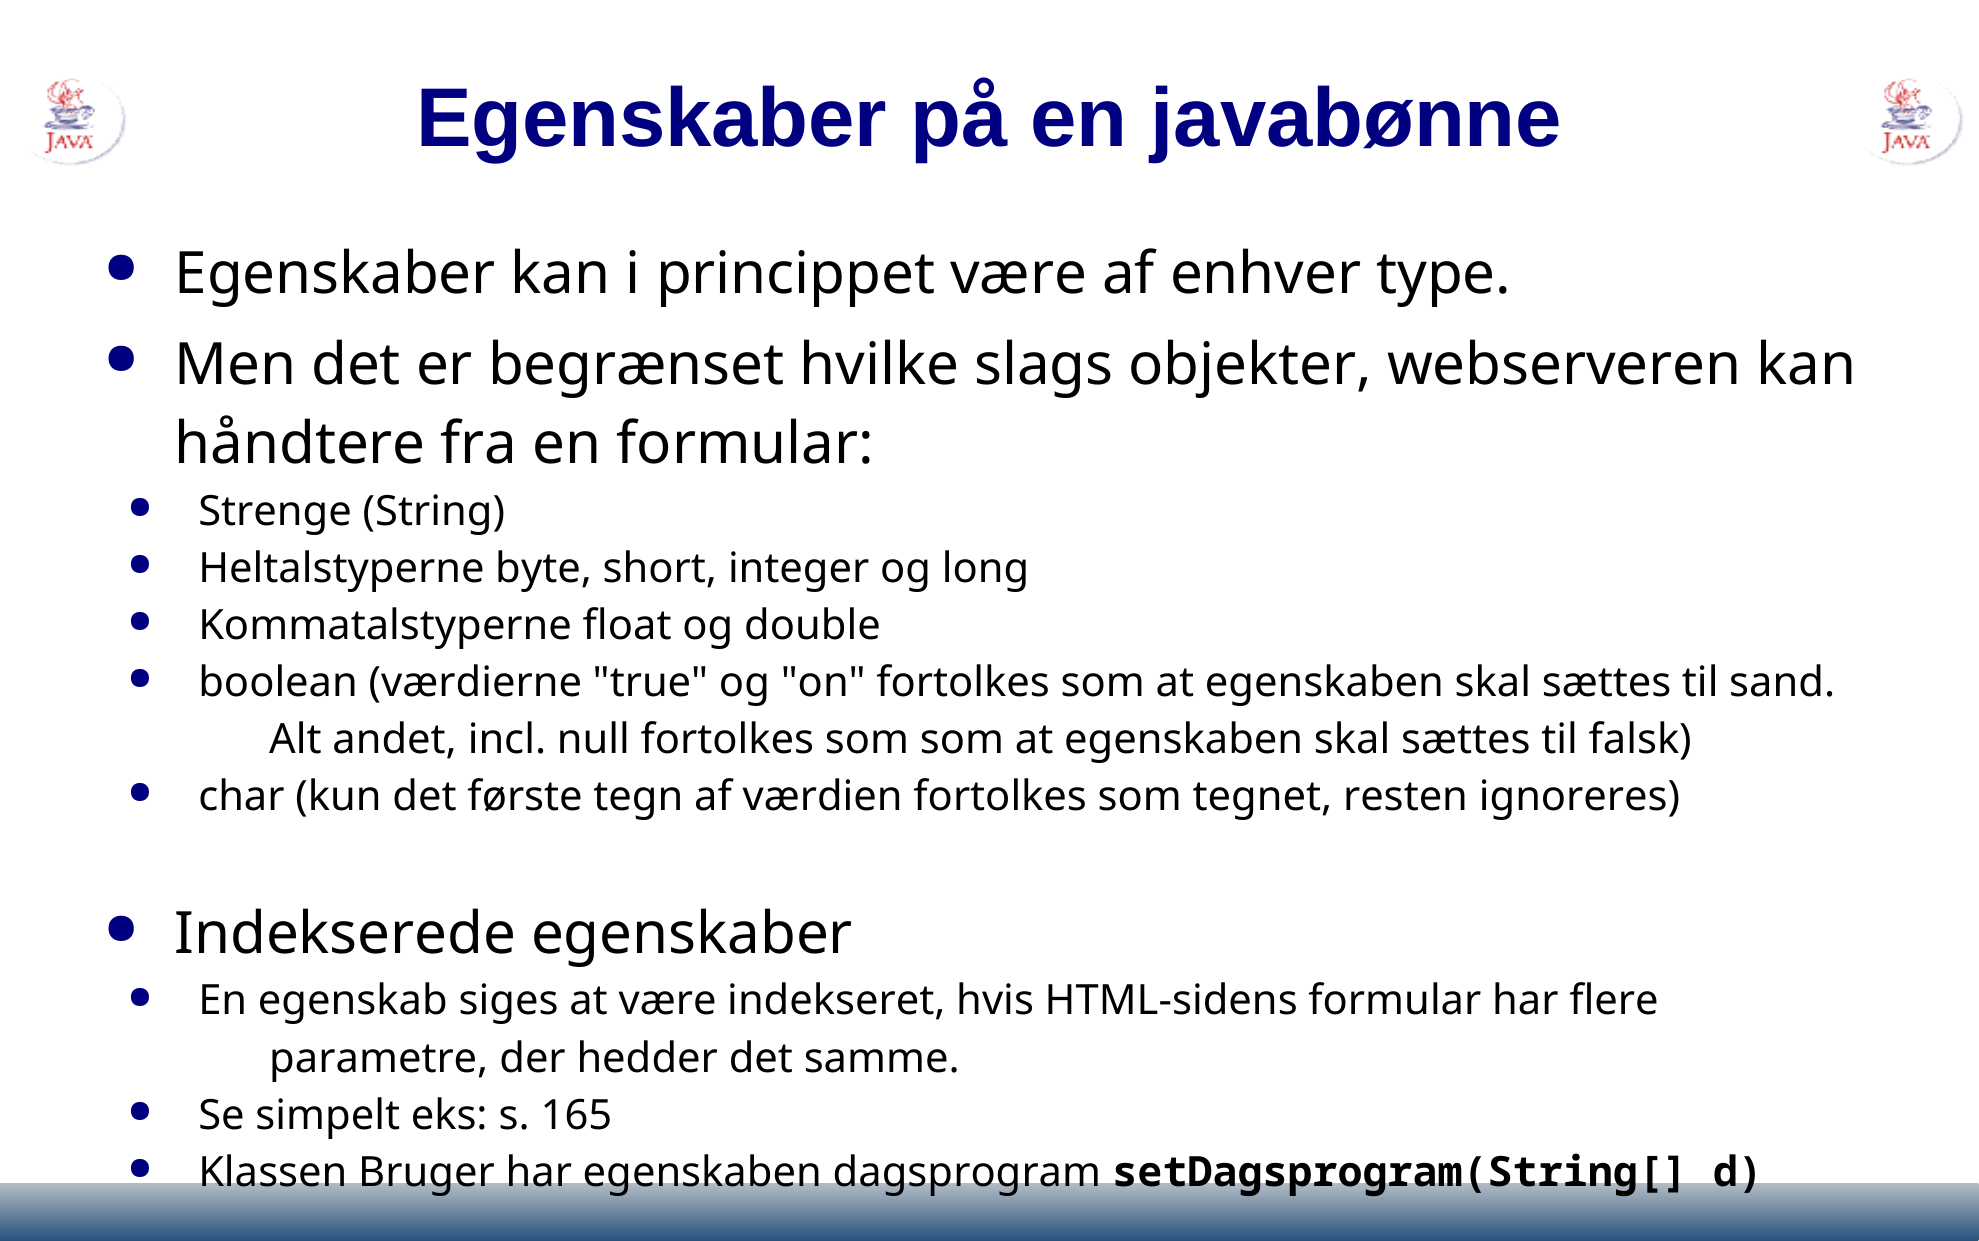

# Egenskaber på en javabønne
Egenskaber kan i princippet være af enhver type.
Men det er begrænset hvilke slags objekter, webserveren kan håndtere fra en formular:
Strenge (String)
Heltalstyperne byte, short, integer og long
Kommatalstyperne float og double
boolean (værdierne "true" og "on" fortolkes som at egenskaben skal sættes til sand. Alt andet, incl. null fortolkes som som at egenskaben skal sættes til falsk)
char (kun det første tegn af værdien fortolkes som tegnet, resten ignoreres)
Indekserede egenskaber
En egenskab siges at være indekseret, hvis HTML-sidens formular har flere parametre, der hedder det samme.
Se simpelt eks: s. 165
Klassen Bruger har egenskaben dagsprogram setDagsprogram(String[] d)